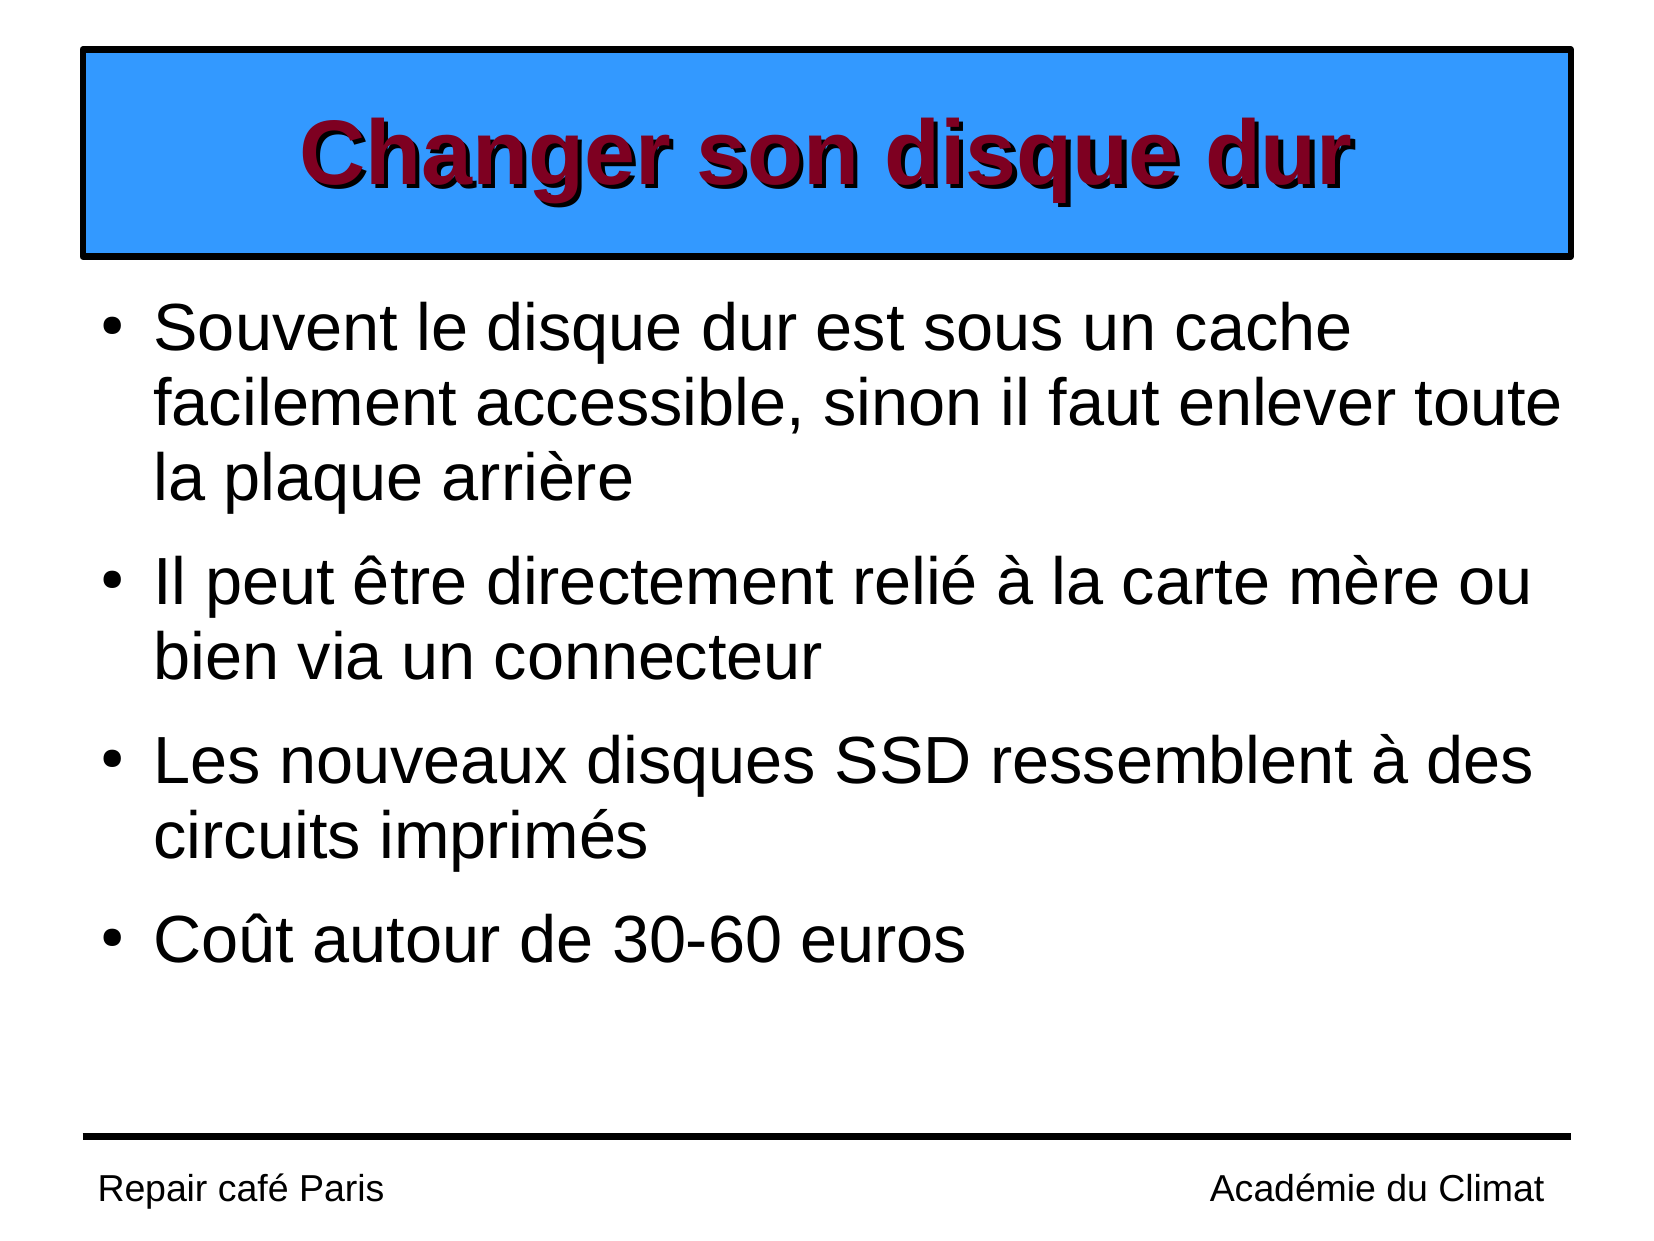

# Changer son disque dur
Souvent le disque dur est sous un cache facilement accessible, sinon il faut enlever toute la plaque arrière
Il peut être directement relié à la carte mère ou bien via un connecteur
Les nouveaux disques SSD ressemblent à des circuits imprimés
Coût autour de 30-60 euros
Repair café Paris	Académie du Climat